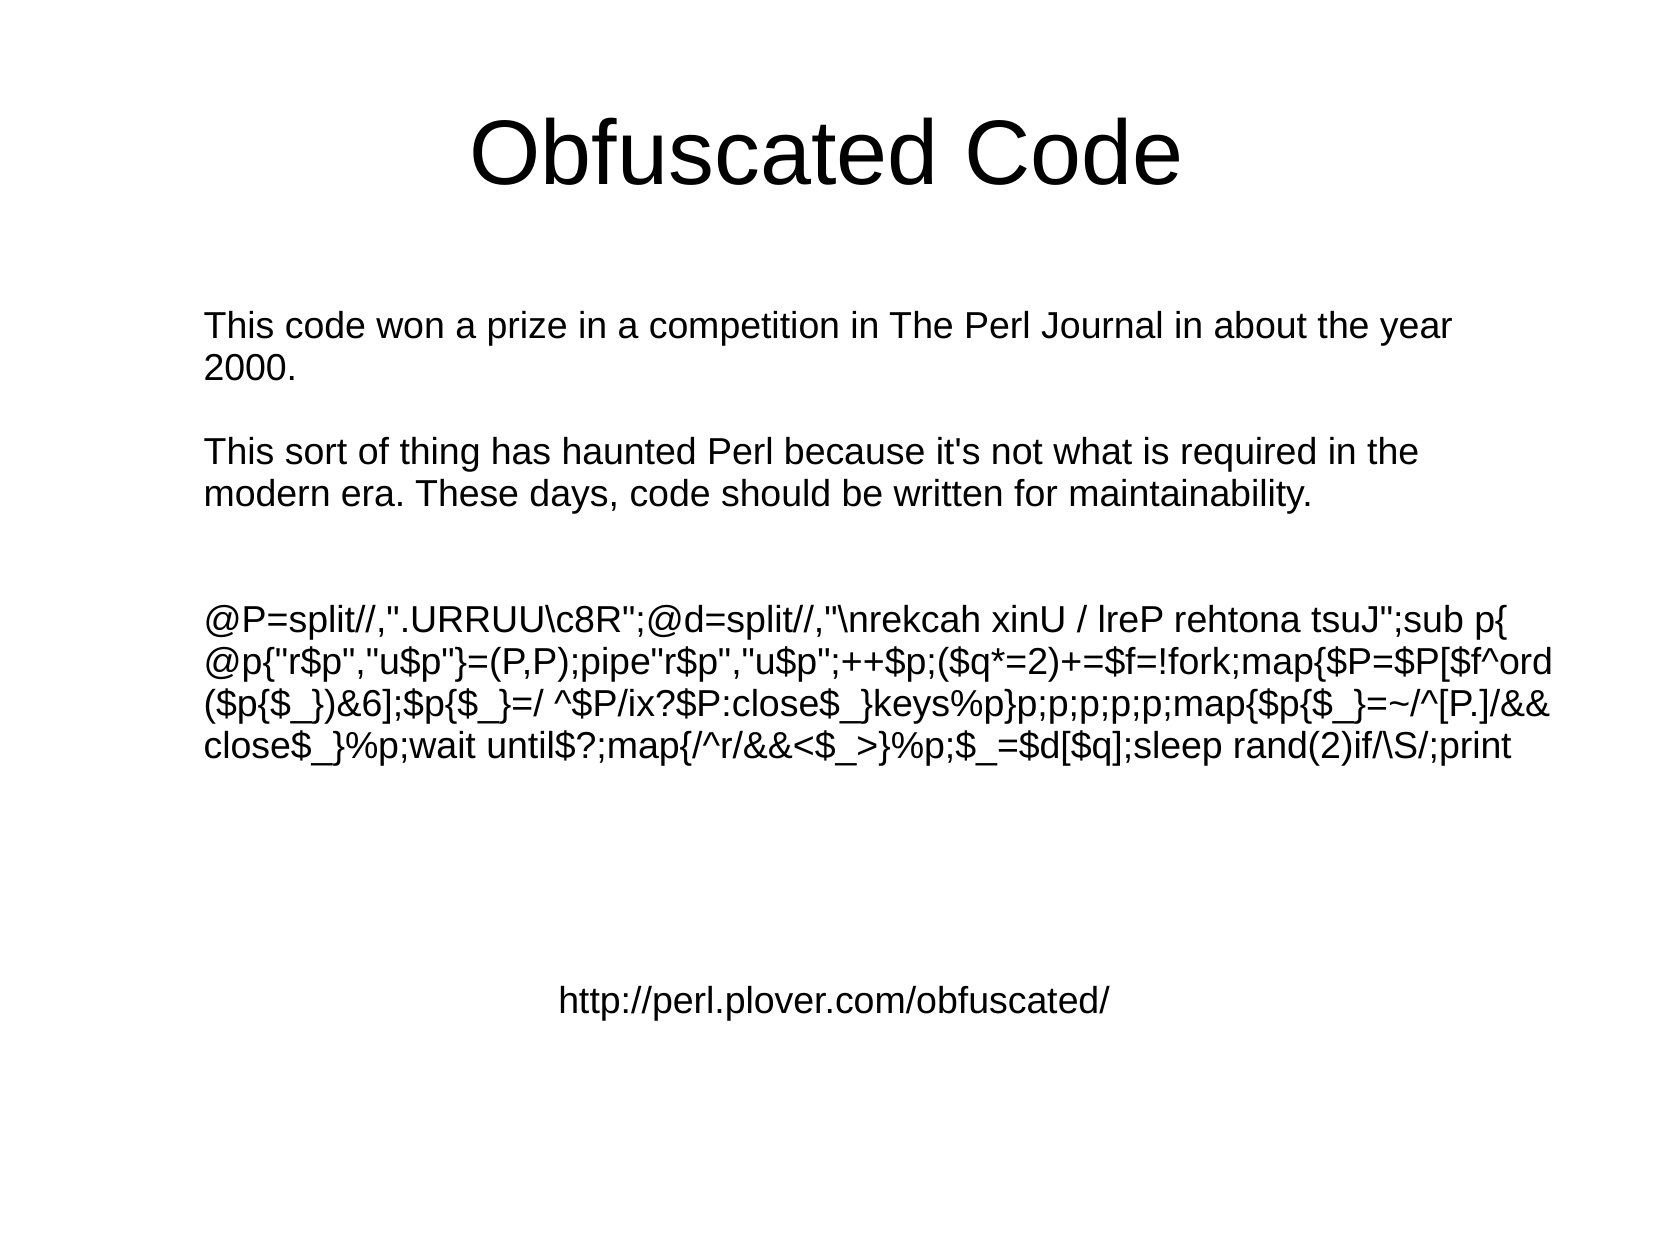

# Obfuscated Code
This code won a prize in a competition in The Perl Journal in about the year 2000.
This sort of thing has haunted Perl because it's not what is required in the modern era. These days, code should be written for maintainability.
@P=split//,".URRUU\c8R";@d=split//,"\nrekcah xinU / lreP rehtona tsuJ";sub p{
@p{"r$p","u$p"}=(P,P);pipe"r$p","u$p";++$p;($q*=2)+=$f=!fork;map{$P=$P[$f^ord
($p{$_})&6];$p{$_}=/ ^$P/ix?$P:close$_}keys%p}p;p;p;p;p;map{$p{$_}=~/^[P.]/&&
close$_}%p;wait until$?;map{/^r/&&<$_>}%p;$_=$d[$q];sleep rand(2)if/\S/;print
http://perl.plover.com/obfuscated/